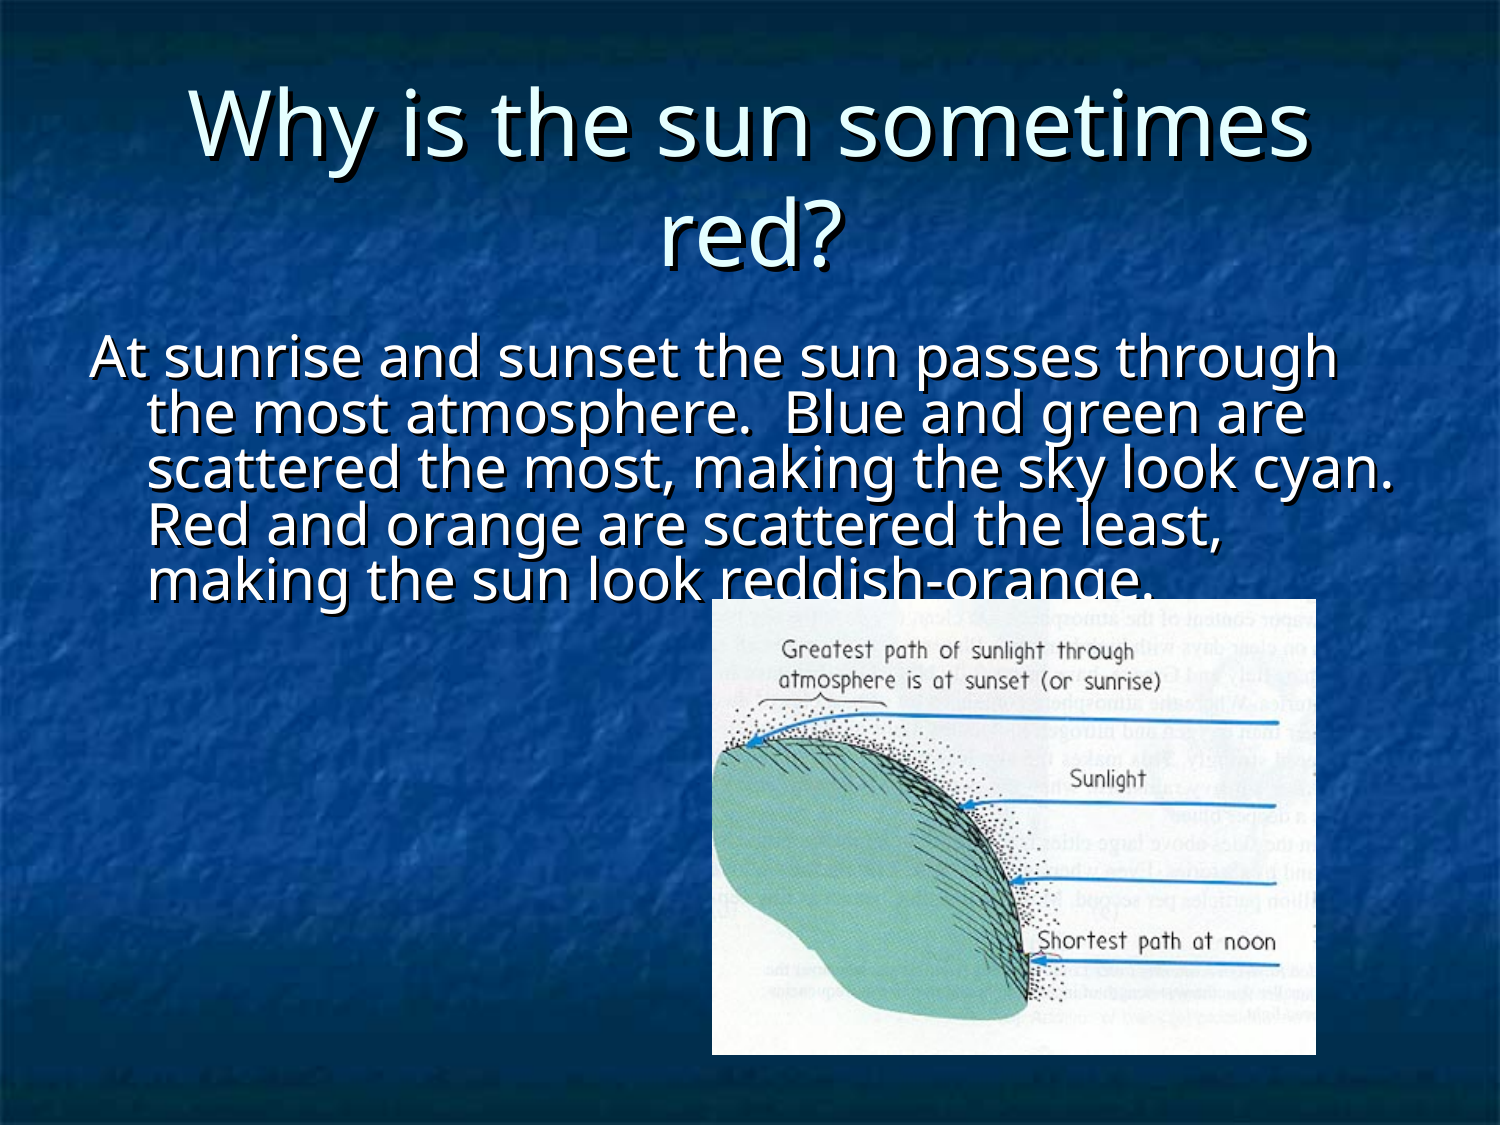

# Why is the sun sometimes red?
At sunrise and sunset the sun passes through the most atmosphere. Blue and green are scattered the most, making the sky look cyan. Red and orange are scattered the least, making the sun look reddish-orange.